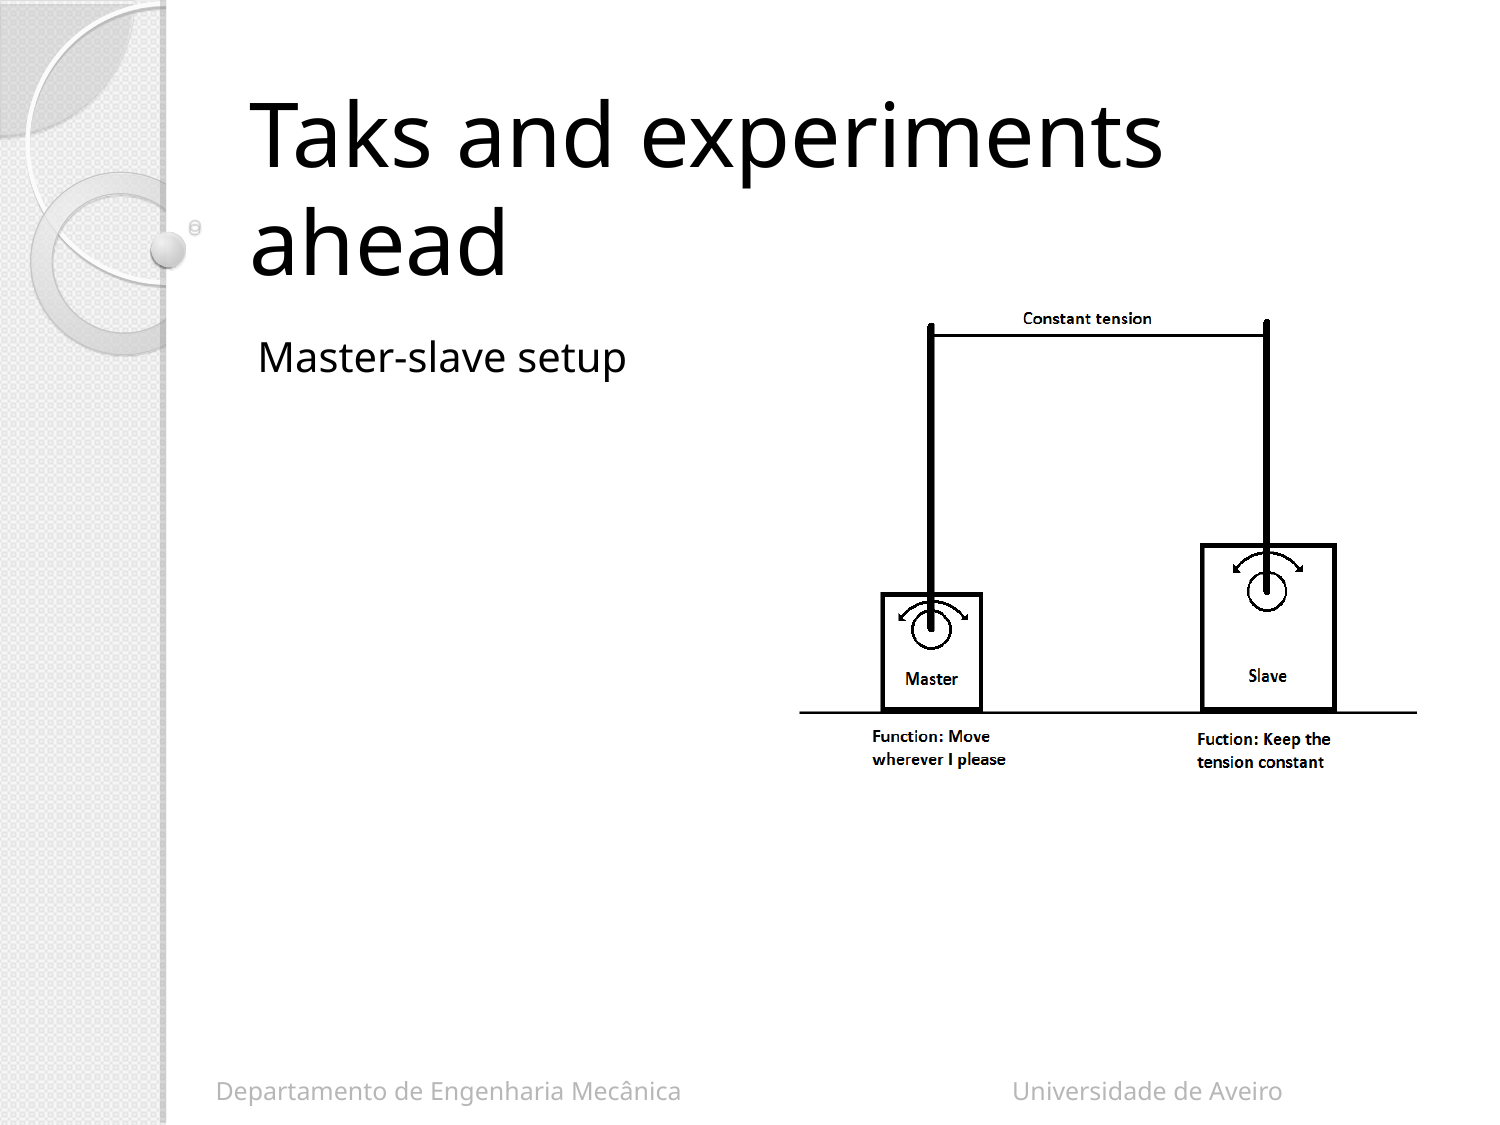

# Taks and experiments ahead
Master-slave setup
Departamento de Engenharia Mecânica Universidade de Aveiro